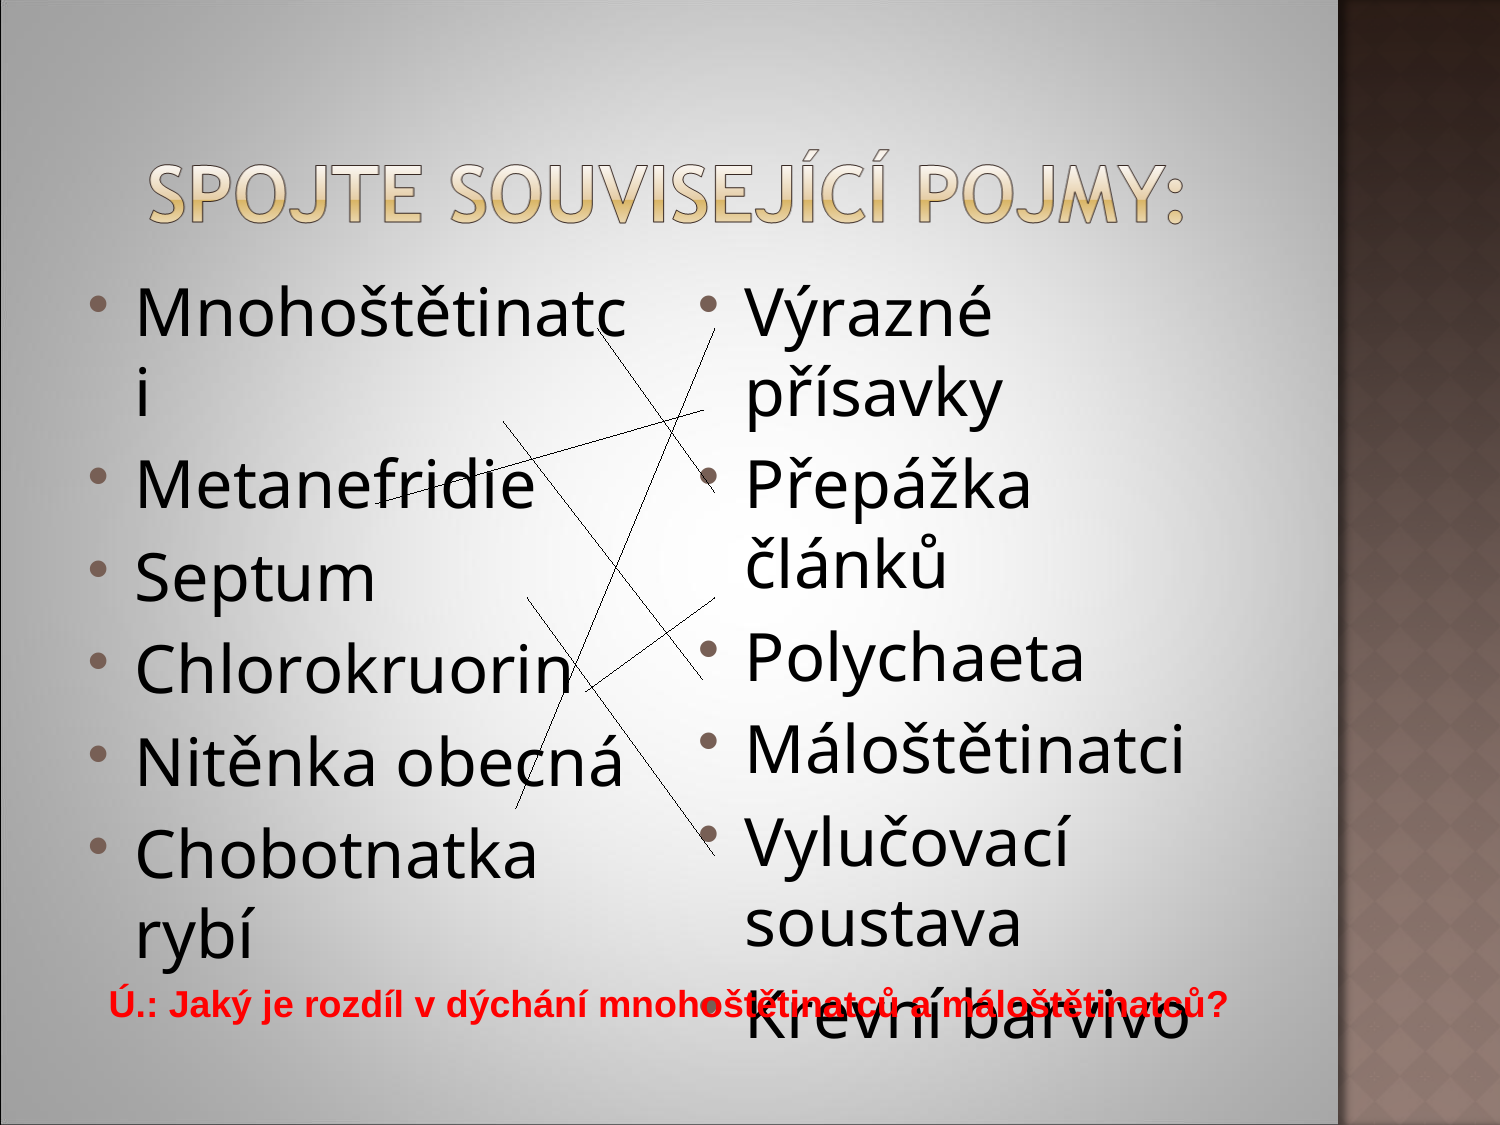

Výrazné přísavky
Přepážka článků
Polychaeta
Máloštětinatci
Vylučovací soustava
Krevní barvivo
# Mnohoštětinatci
Metanefridie
Septum
Chlorokruorin
Nitěnka obecná
Chobotnatka rybí
Ú.: Jaký je rozdíl v dýchání mnohoštětinatců a máloštětinatců?